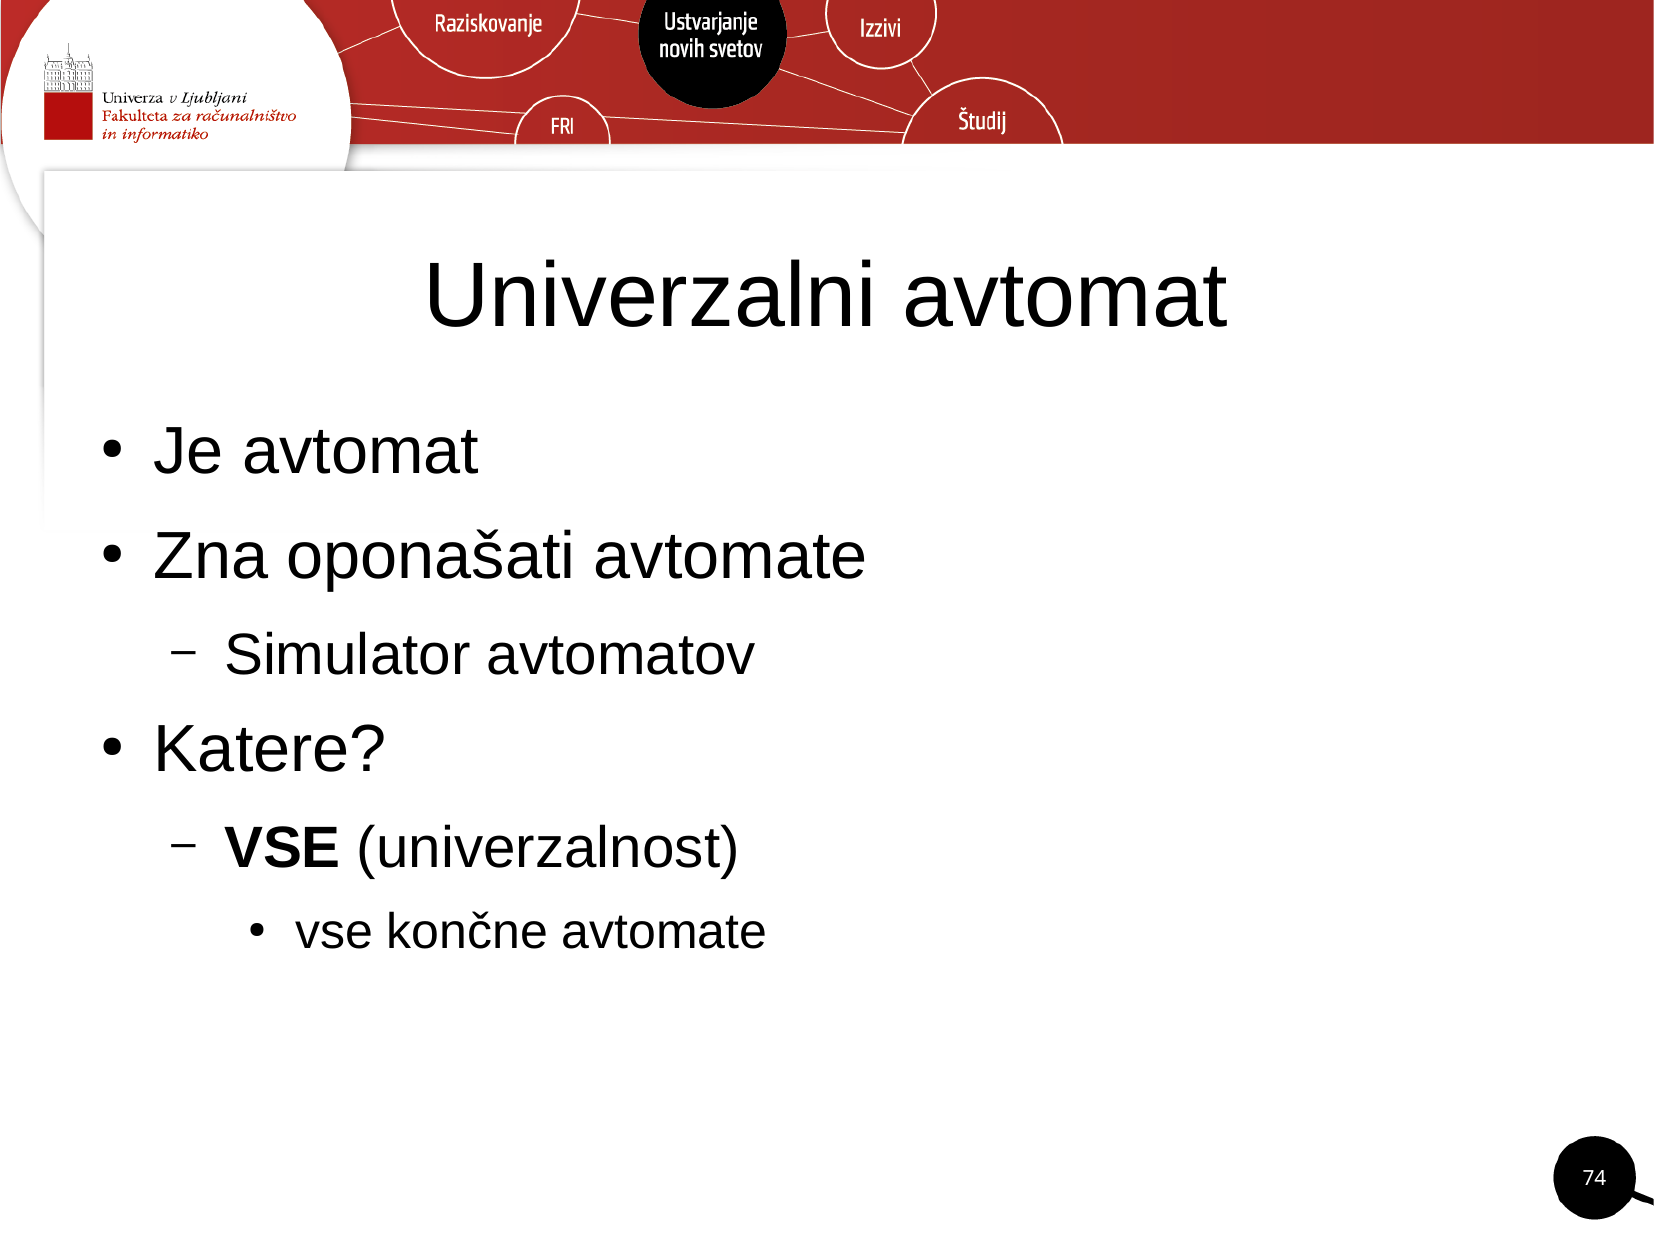

# Univerzalni avtomat
Je avtomat
Zna oponašati avtomate
Simulator avtomatov
Katere?
VSE (univerzalnost)
vse končne avtomate